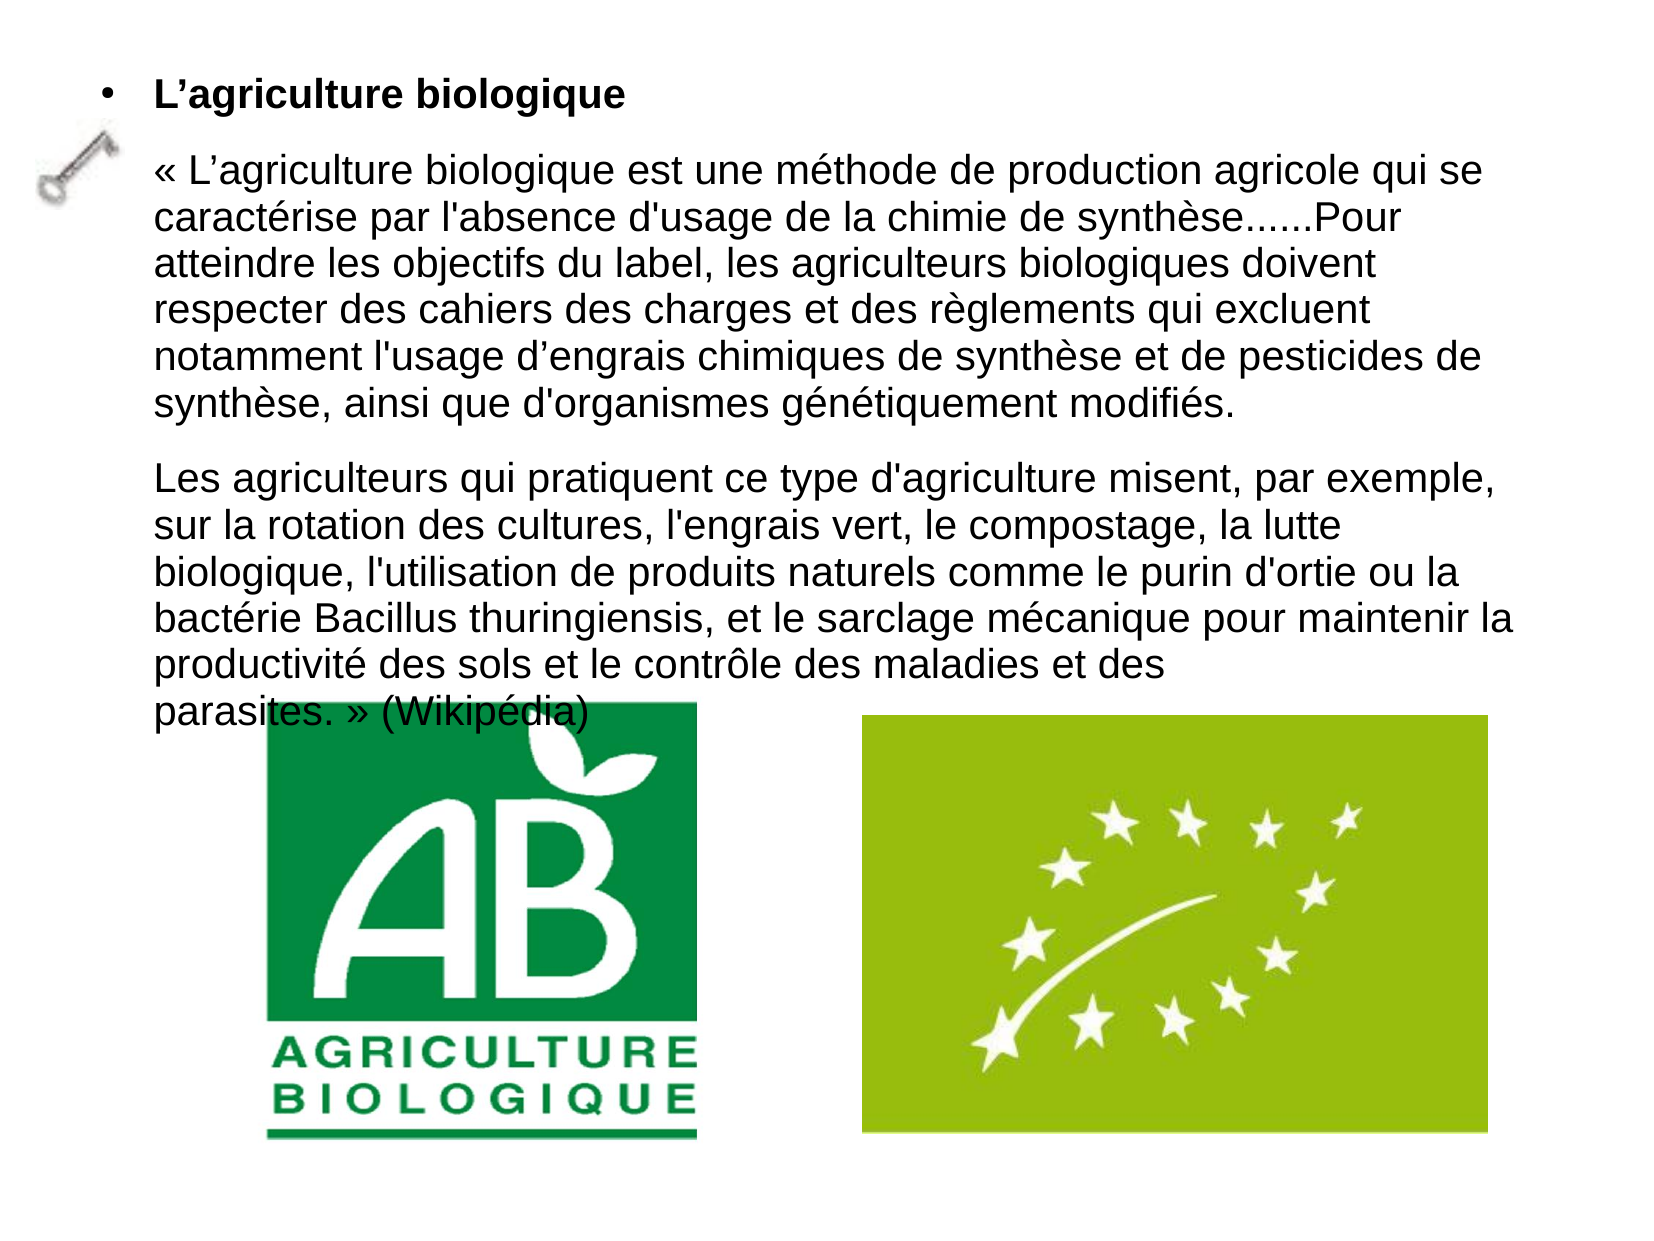

# L’agriculture biologique
« L’agriculture biologique est une méthode de production agricole qui se caractérise par l'absence d'usage de la chimie de synthèse......Pour atteindre les objectifs du label, les agriculteurs biologiques doivent respecter des cahiers des charges et des règlements qui excluent notamment l'usage d’engrais chimiques de synthèse et de pesticides de synthèse, ainsi que d'organismes génétiquement modifiés.
Les agriculteurs qui pratiquent ce type d'agriculture misent, par exemple, sur la rotation des cultures, l'engrais vert, le compostage, la lutte biologique, l'utilisation de produits naturels comme le purin d'ortie ou la bactérie Bacillus thuringiensis, et le sarclage mécanique pour maintenir la productivité des sols et le contrôle des maladies et des parasites. » (Wikipédia)